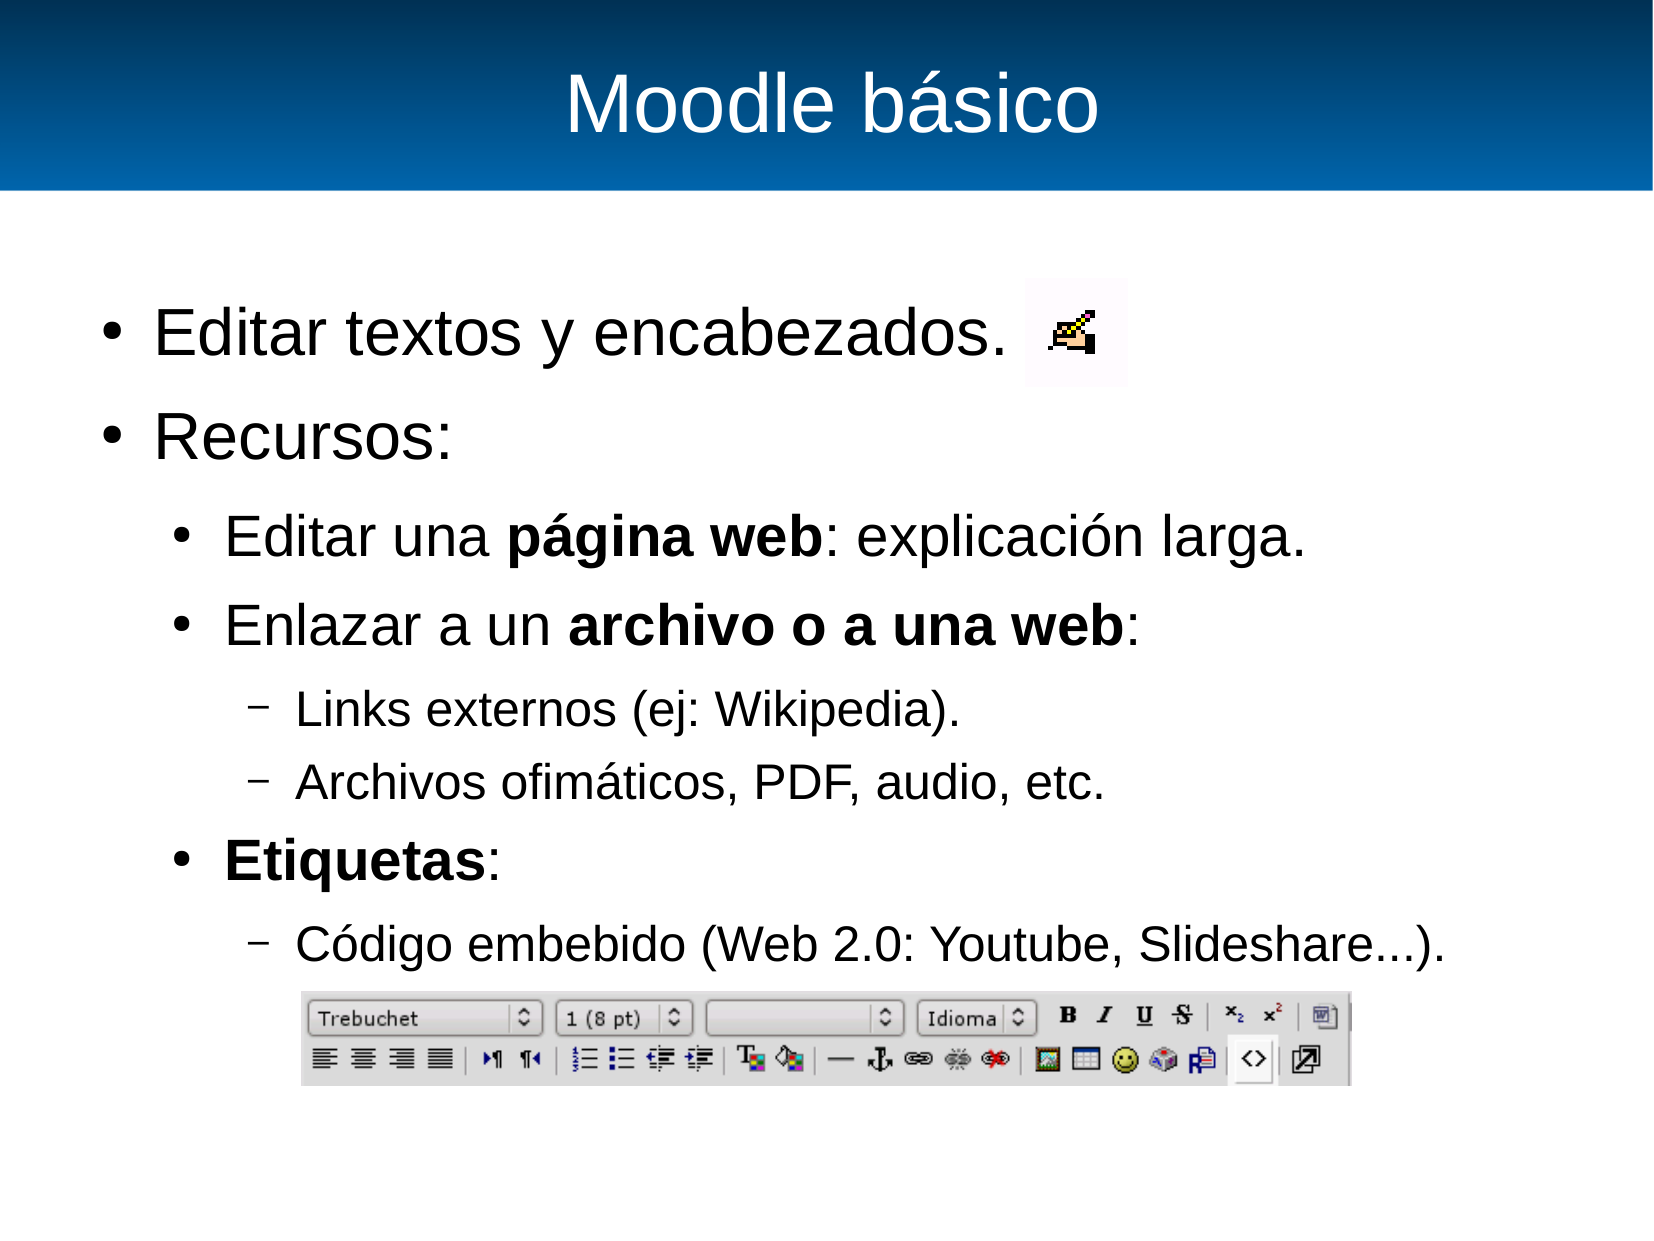

# Moodle básico
Editar textos y encabezados.
Recursos:
Editar una página web: explicación larga.
Enlazar a un archivo o a una web:
Links externos (ej: Wikipedia).
Archivos ofimáticos, PDF, audio, etc.
Etiquetas:
Código embebido (Web 2.0: Youtube, Slideshare...).